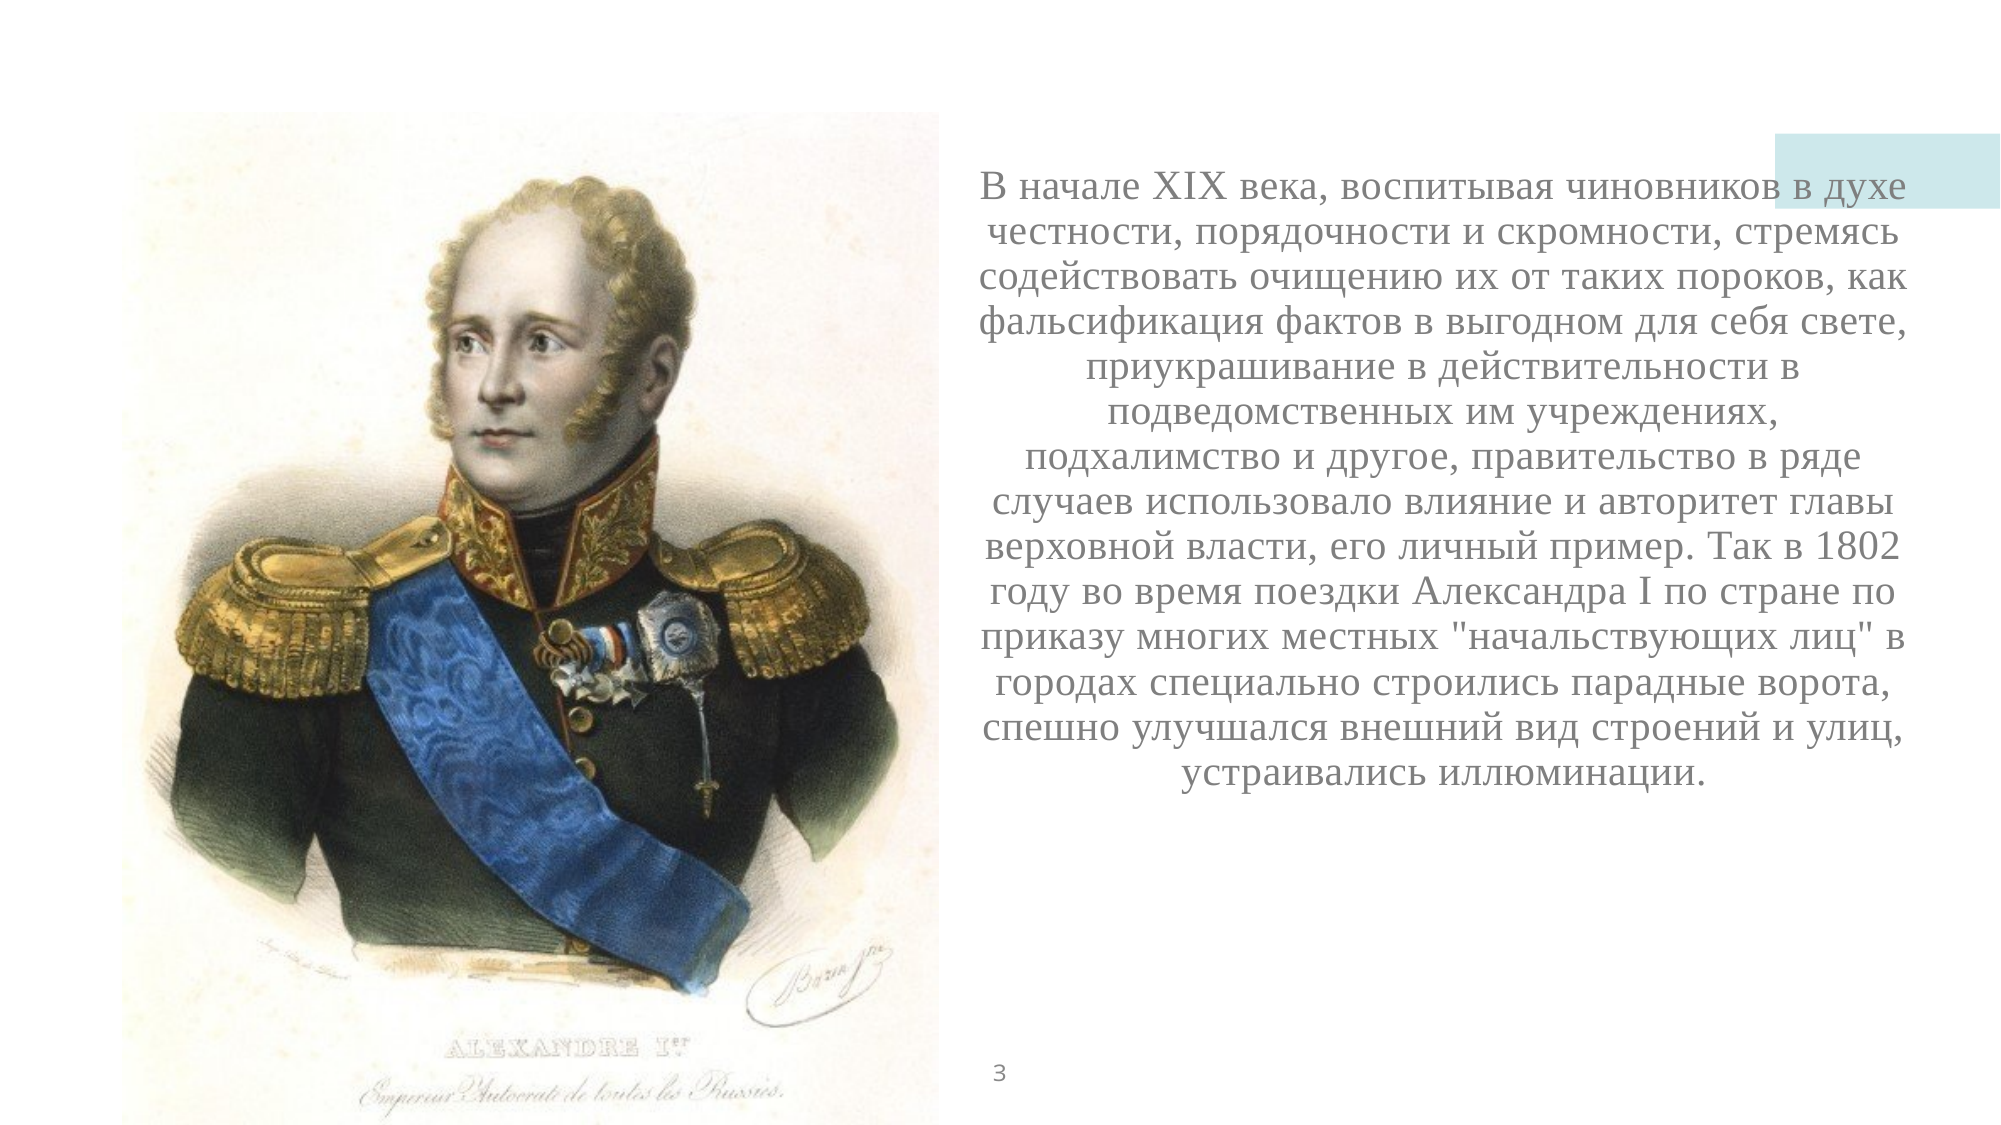

# В начале XIX века, воспитывая чиновников в духе честности, порядочности и скромности, стремясь содействовать очищению их от таких пороков, как фальсификация фактов в выгодном для себя свете, приукрашивание в действительности в подведомственных им учреждениях, подхалимство и другое, правительство в ряде случаев использовало влияние и авторитет главы верховной власти, его личный пример. Так в 1802 году во время поездки Александра I по стране по приказу многих местных "начальствующих лиц" в городах специально строились парадные ворота, спешно улучшался внешний вид строений и улиц, устраивались иллюминации.
З